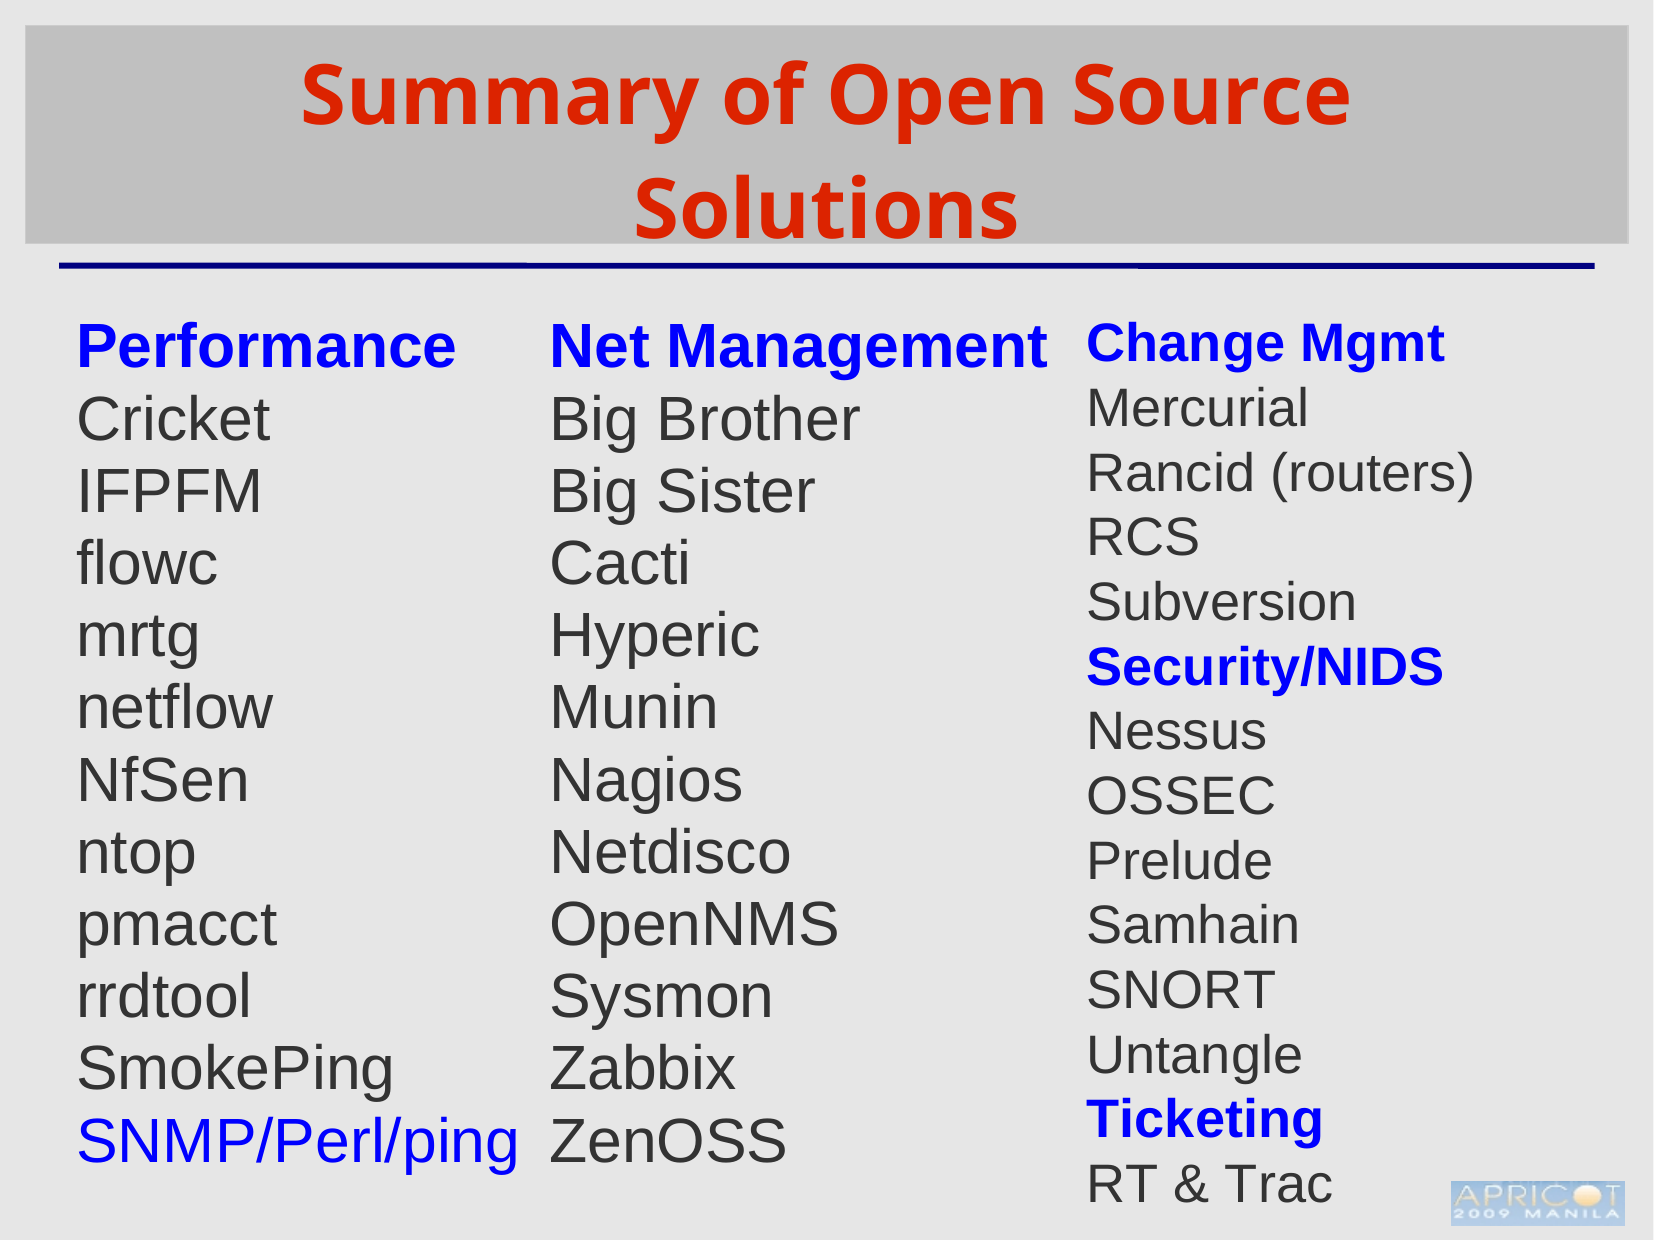

# Summary of Open Source Solutions
Performance
Cricket
IFPFM
flowc
mrtg
netflow
NfSen
ntop
pmacct
rrdtool
SmokePing
SNMP/Perl/ping
Net Management
Big Brother
Big Sister
Cacti
Hyperic
Munin
Nagios
Netdisco
OpenNMS
Sysmon
Zabbix
ZenOSS
Change Mgmt
Mercurial
Rancid (routers)
RCS
Subversion
Security/NIDS
Nessus
OSSEC
Prelude
Samhain
SNORT
Untangle
Ticketing
RT & Trac